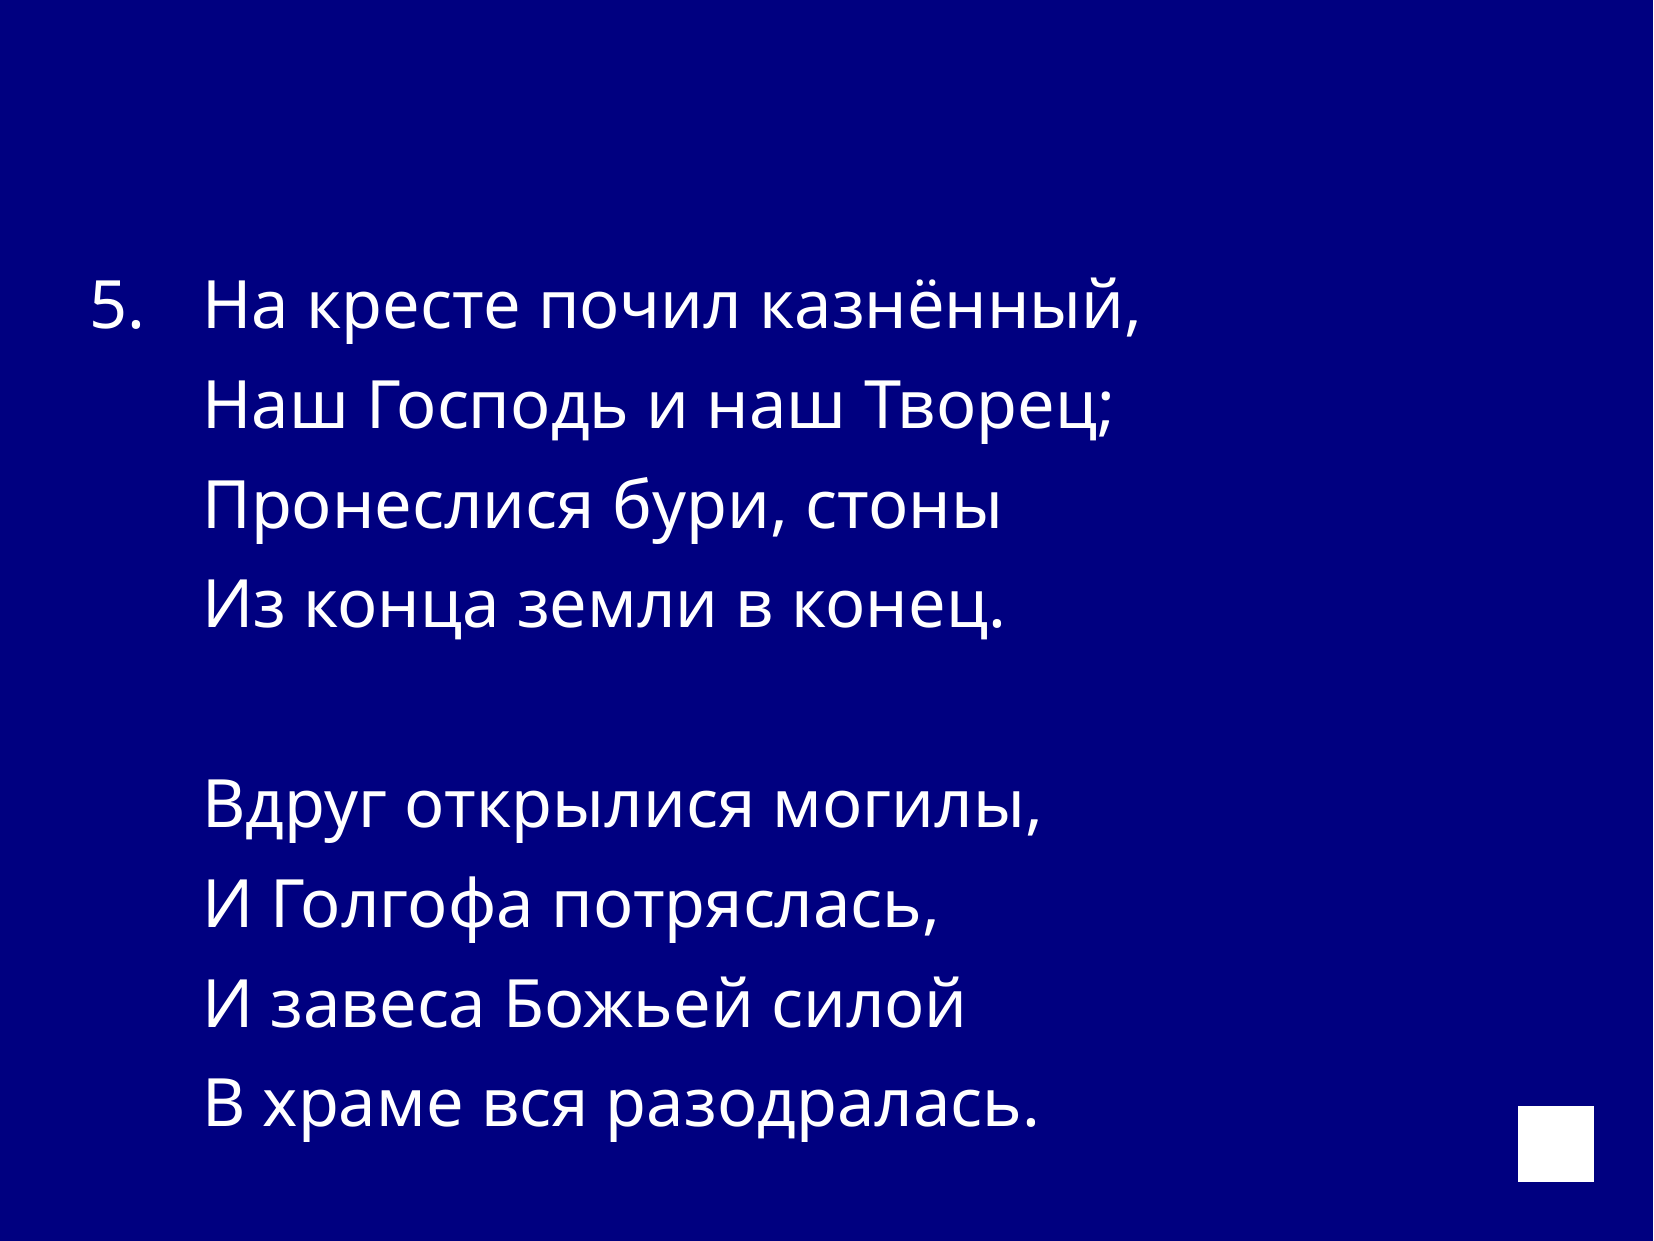

5.	На кресте почил казнённый,
	Наш Господь и наш Творец;
	Пронеслися бури, стоны
	Из конца земли в конец.
	Вдруг открылися могилы,
	И Голгофа потряслась,
	И завеса Божьей силой
	В храме вся разодралась.